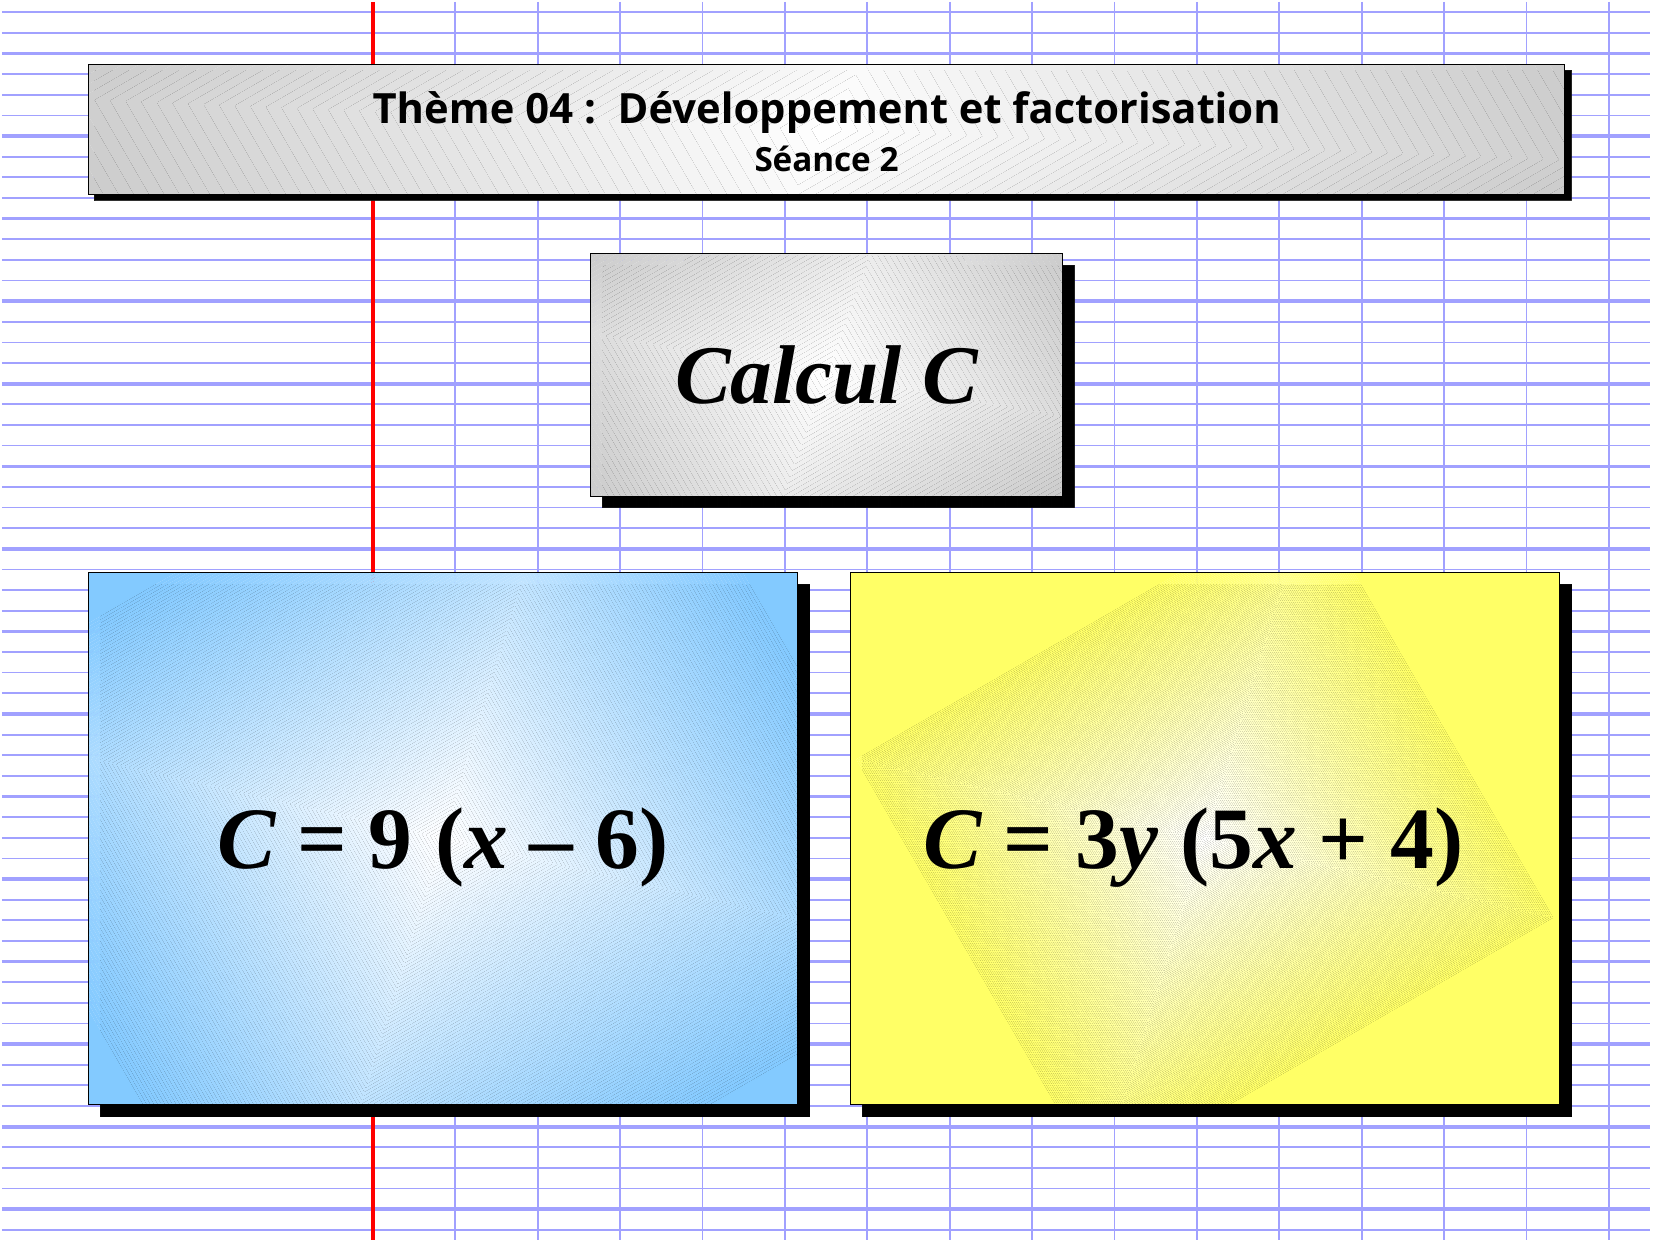

Thème 04 : Développement et factorisation
Séance 2
Calcul C
10
11
12
13
14
15
9
0
1
2
3
4
5
6
7
8
C = 9 (x – 6)
C = 3y (5x + 4)